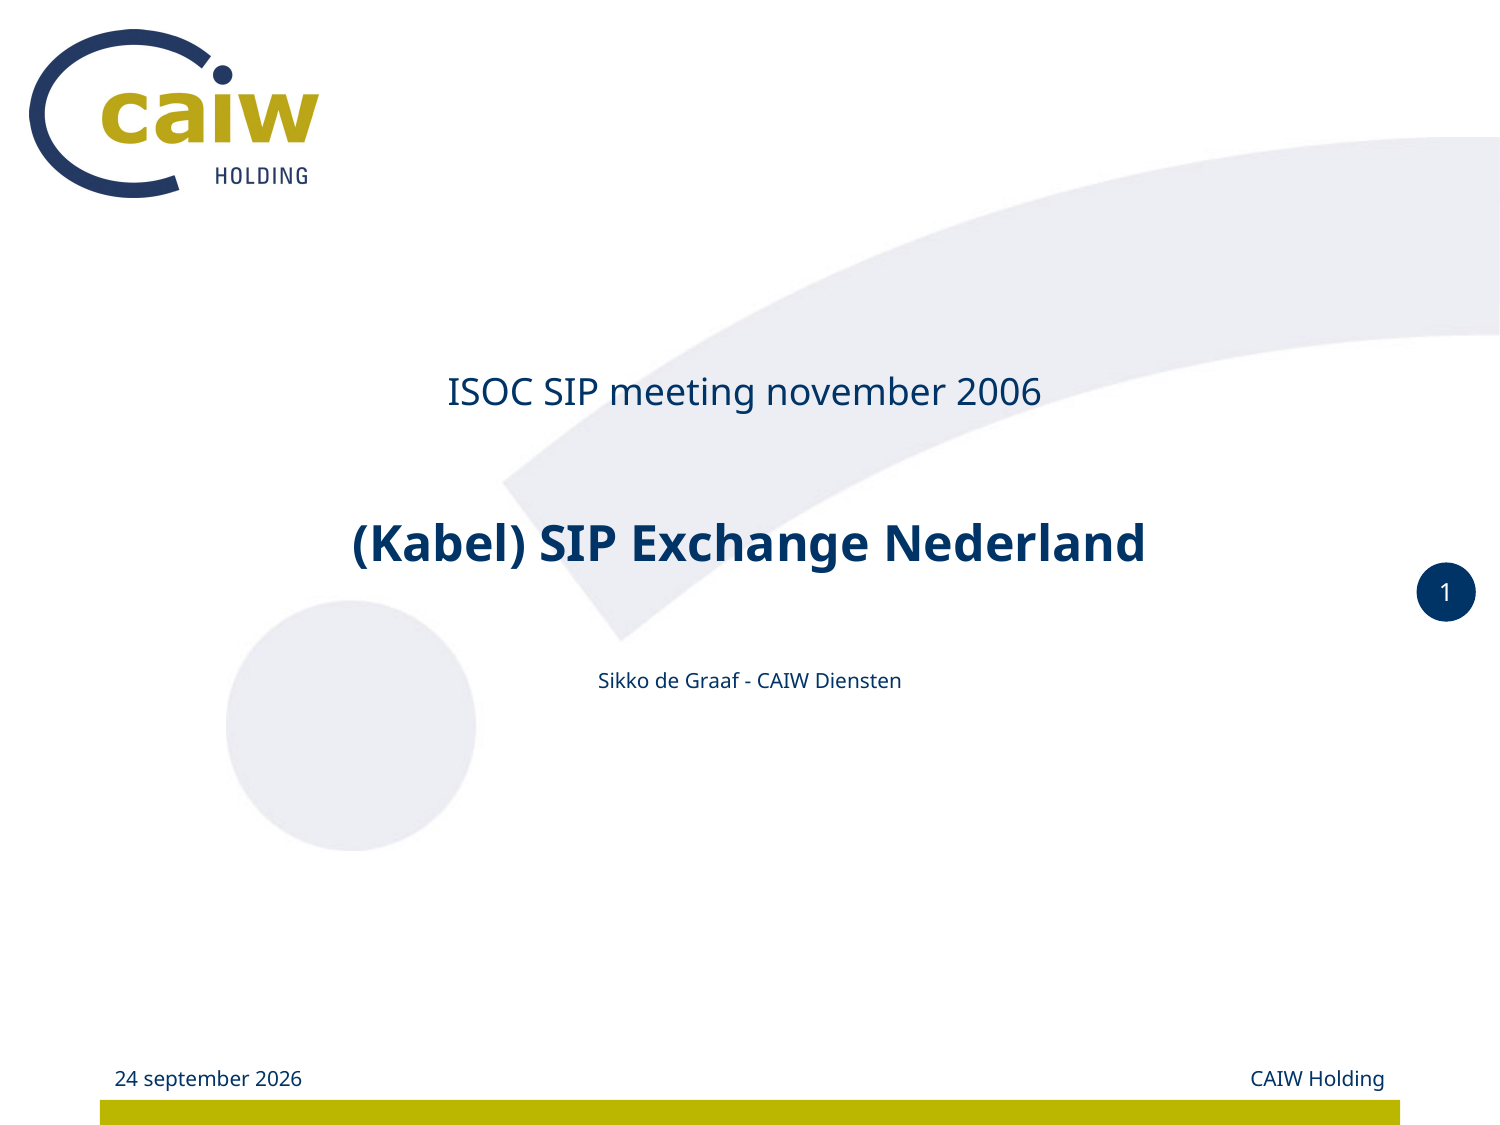

# ISOC SIP meeting november 2006 (Kabel) SIP Exchange Nederland Sikko de Graaf - CAIW Diensten
1
CAIW Holding